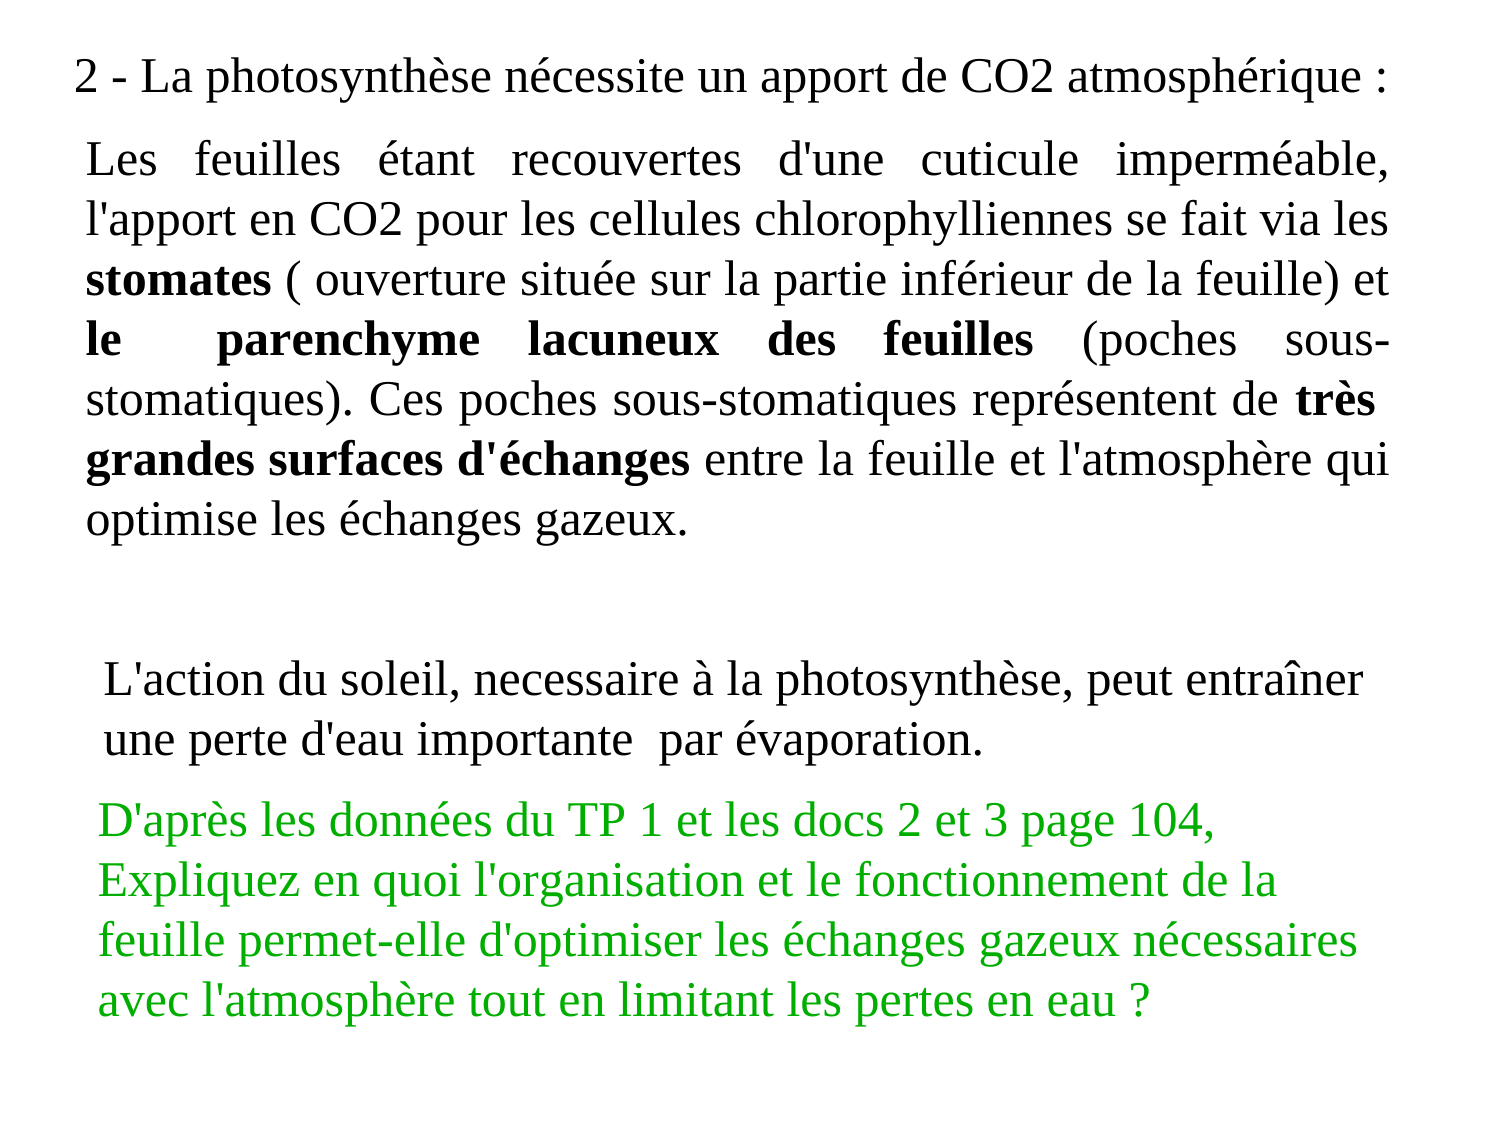

2 - La photosynthèse nécessite un apport de CO2 atmosphérique :
Les feuilles étant recouvertes d'une cuticule imperméable, l'apport en CO2 pour les cellules chlorophylliennes se fait via les stomates ( ouverture située sur la partie inférieur de la feuille) et le parenchyme lacuneux des feuilles (poches sous-stomatiques). Ces poches sous-stomatiques représentent de très grandes surfaces d'échanges entre la feuille et l'atmosphère qui optimise les échanges gazeux.
L'action du soleil, necessaire à la photosynthèse, peut entraîner une perte d'eau importante par évaporation.
D'après les données du TP 1 et les docs 2 et 3 page 104, Expliquez en quoi l'organisation et le fonctionnement de la feuille permet-elle d'optimiser les échanges gazeux nécessaires avec l'atmosphère tout en limitant les pertes en eau ?